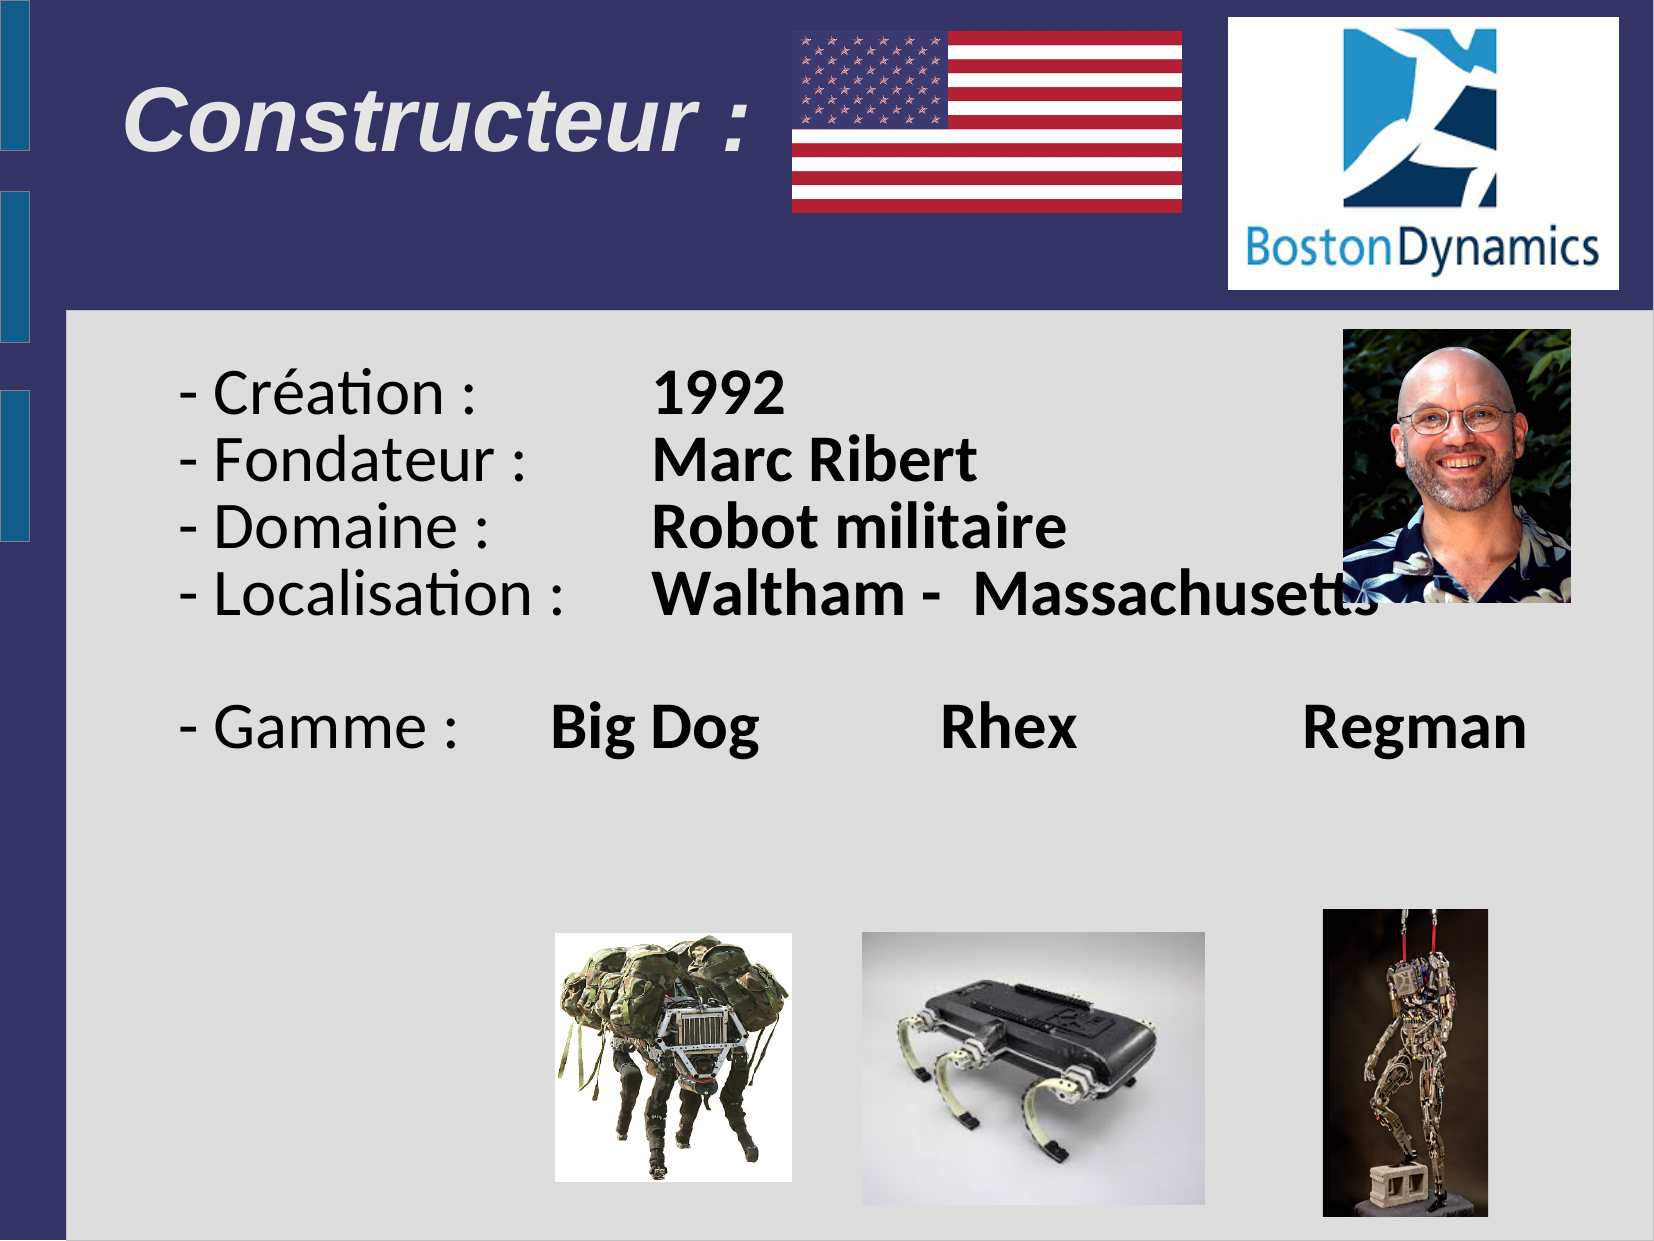

# Constructeur :
- Création : 		1992
- Fondateur : 	Marc Ribert
- Domaine : 		Robot militaire
- Localisation : 	Waltham - Massachusetts
- Gamme : Big Dog Rhex Regman